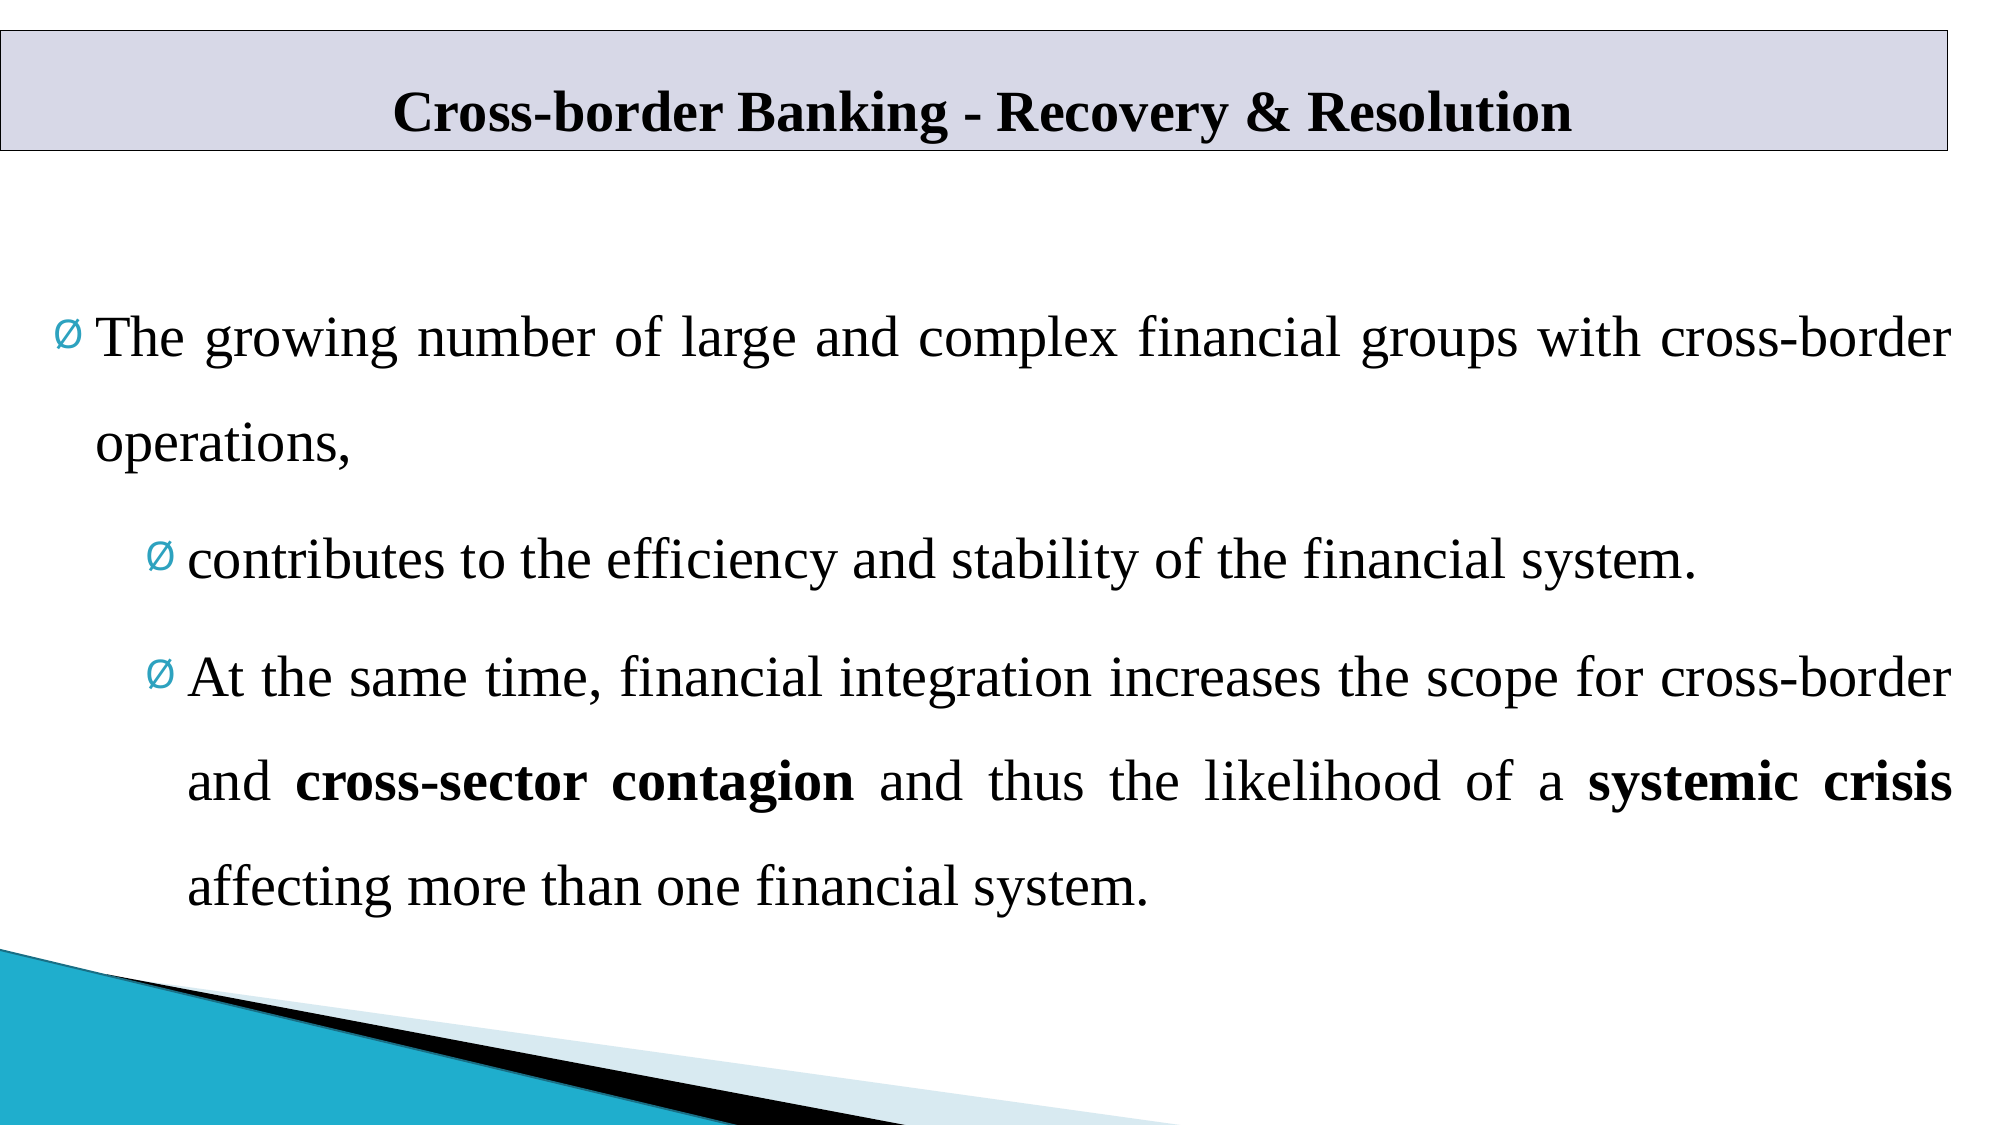

Cross-border Banking - Recovery & Resolution
The growing number of large and complex financial groups with cross-border operations,
contributes to the efficiency and stability of the financial system.
At the same time, financial integration increases the scope for cross-border and cross-sector contagion and thus the likelihood of a systemic crisis affecting more than one financial system.